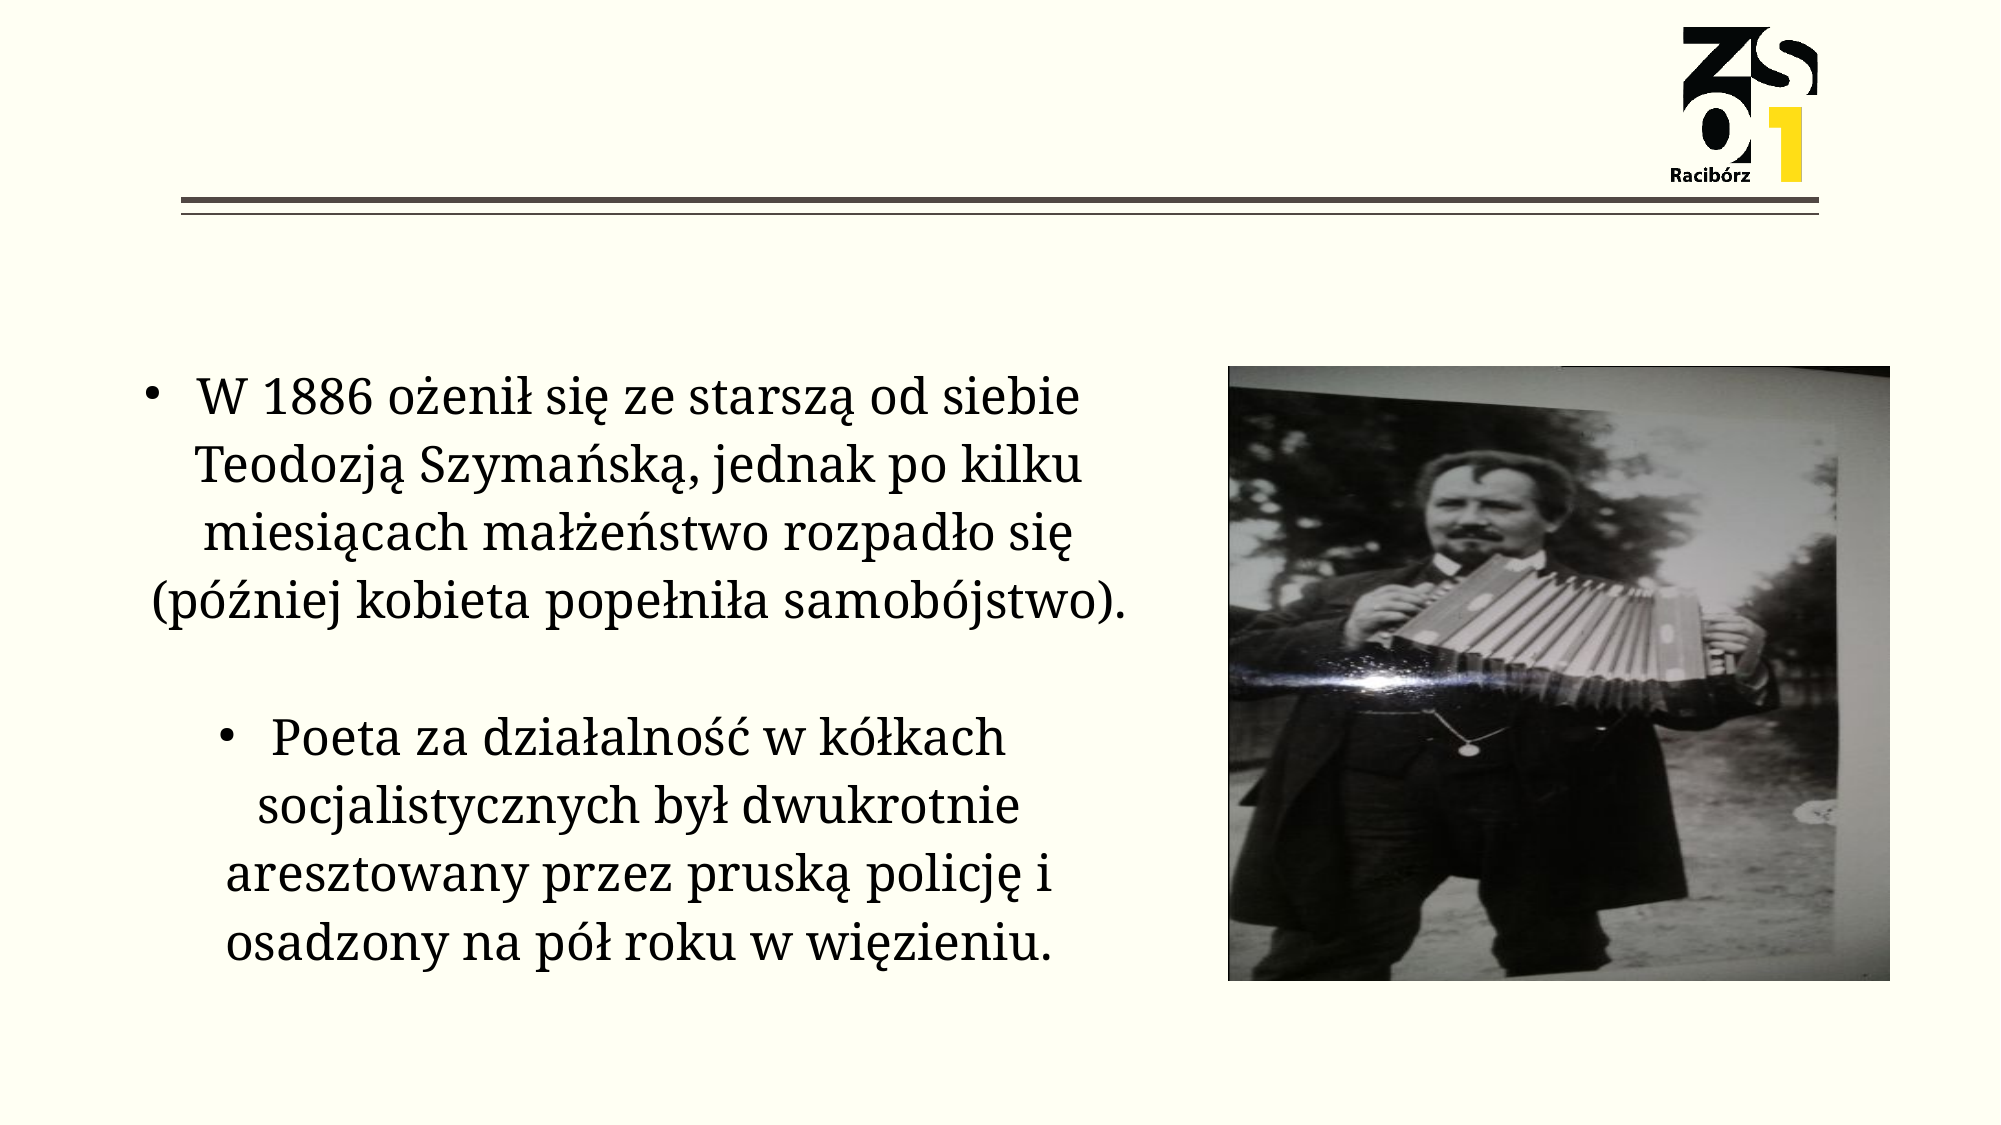

W 1886 ożenił się ze starszą od siebie Teodozją Szymańską, jednak po kilku miesiącach małżeństwo rozpadło się (później kobieta popełniła samobójstwo).
Poeta za działalność w kółkach socjalistycznych był dwukrotnie aresztowany przez pruską policję i osadzony na pół roku w więzieniu.
#